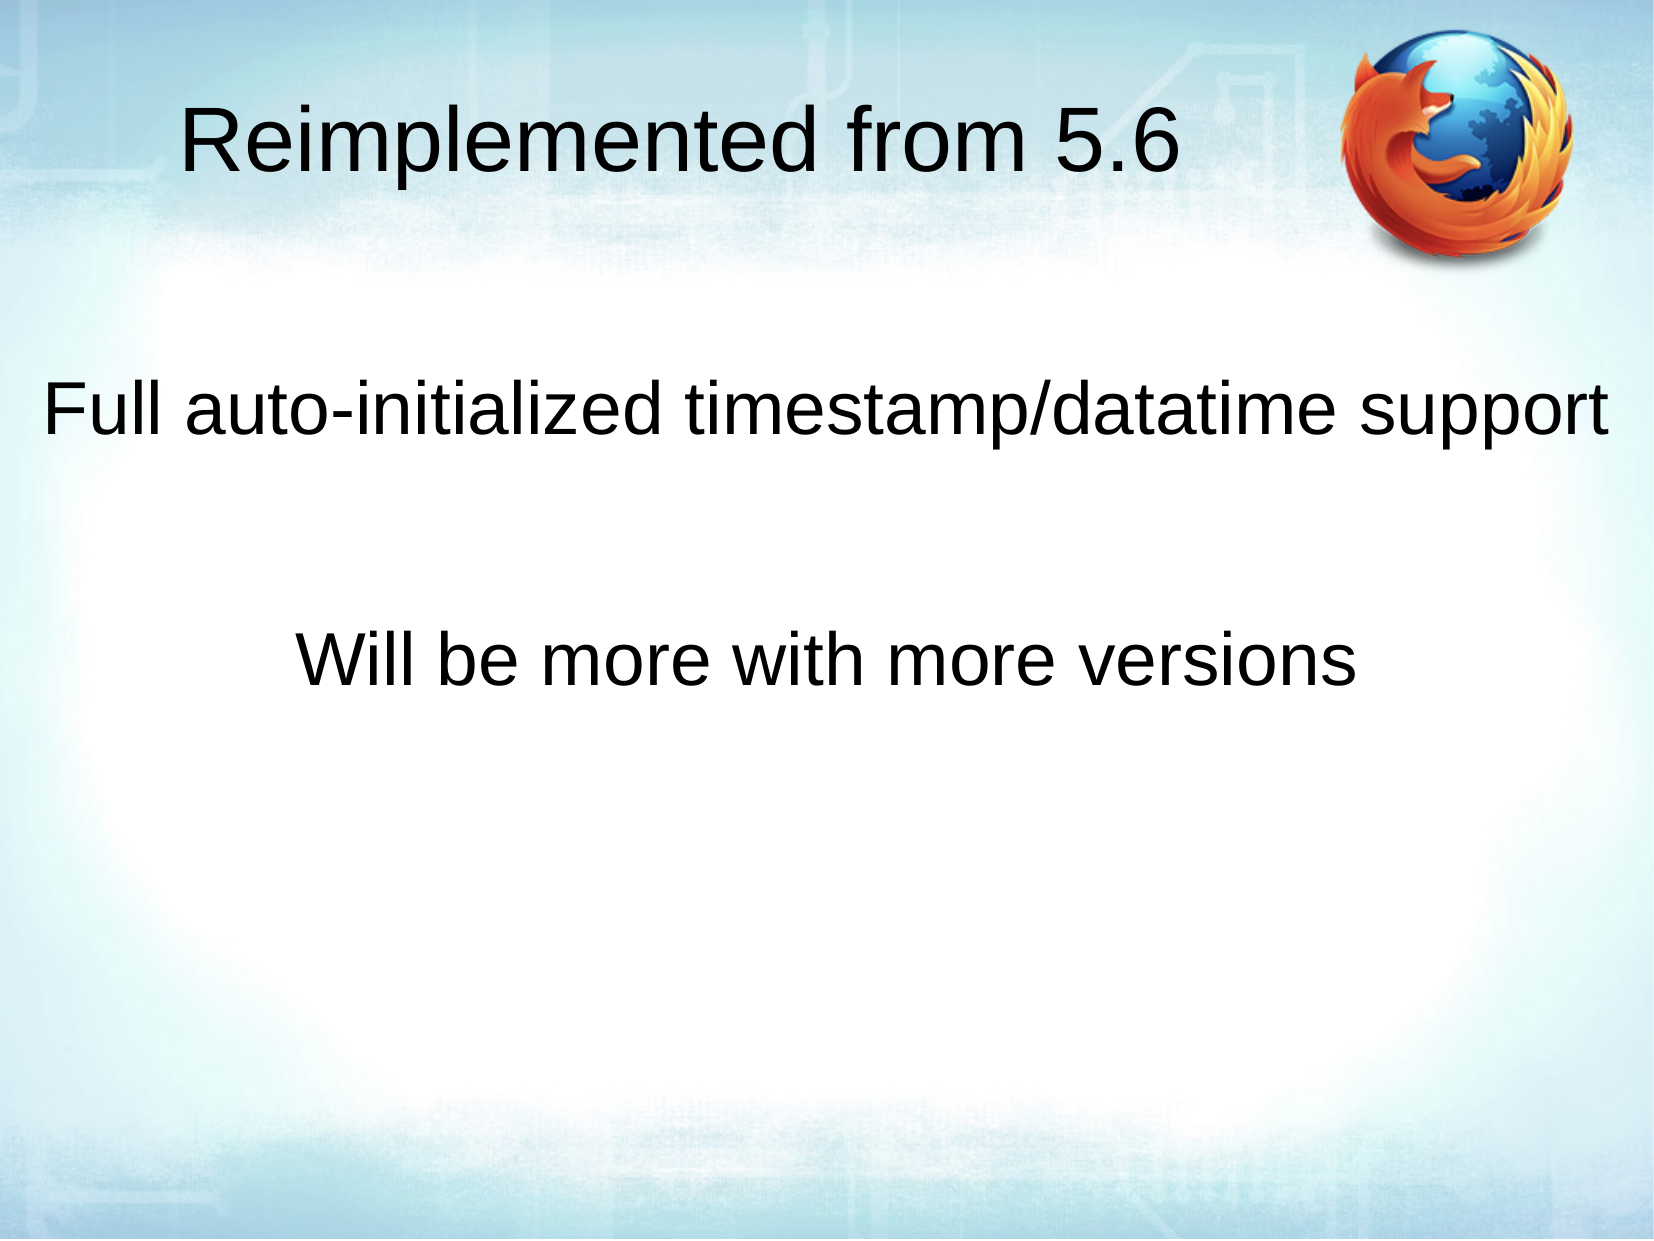

# Reimplemented from 5.6
Full auto-initialized timestamp/datatime support
Will be more with more versions